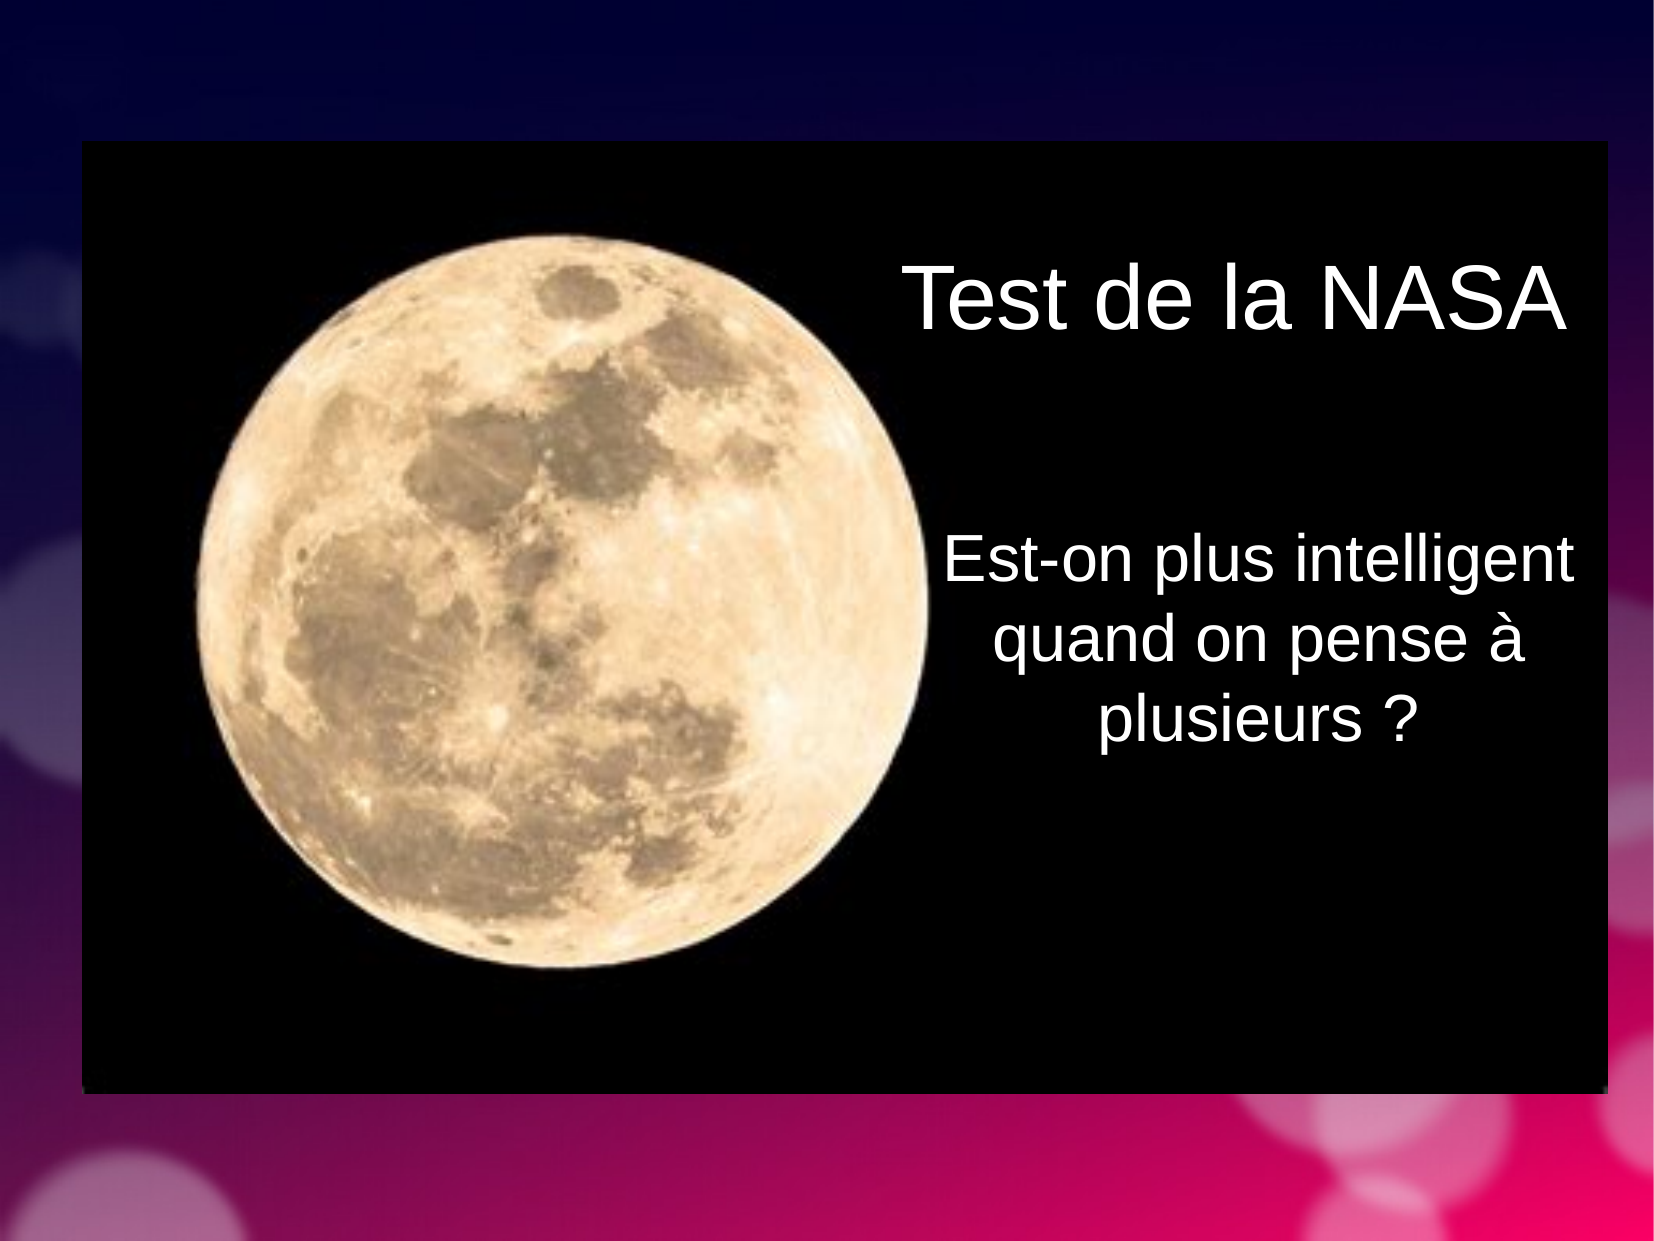

# Test de la NASA
Est-on plus intelligent quand on pense à plusieurs ?